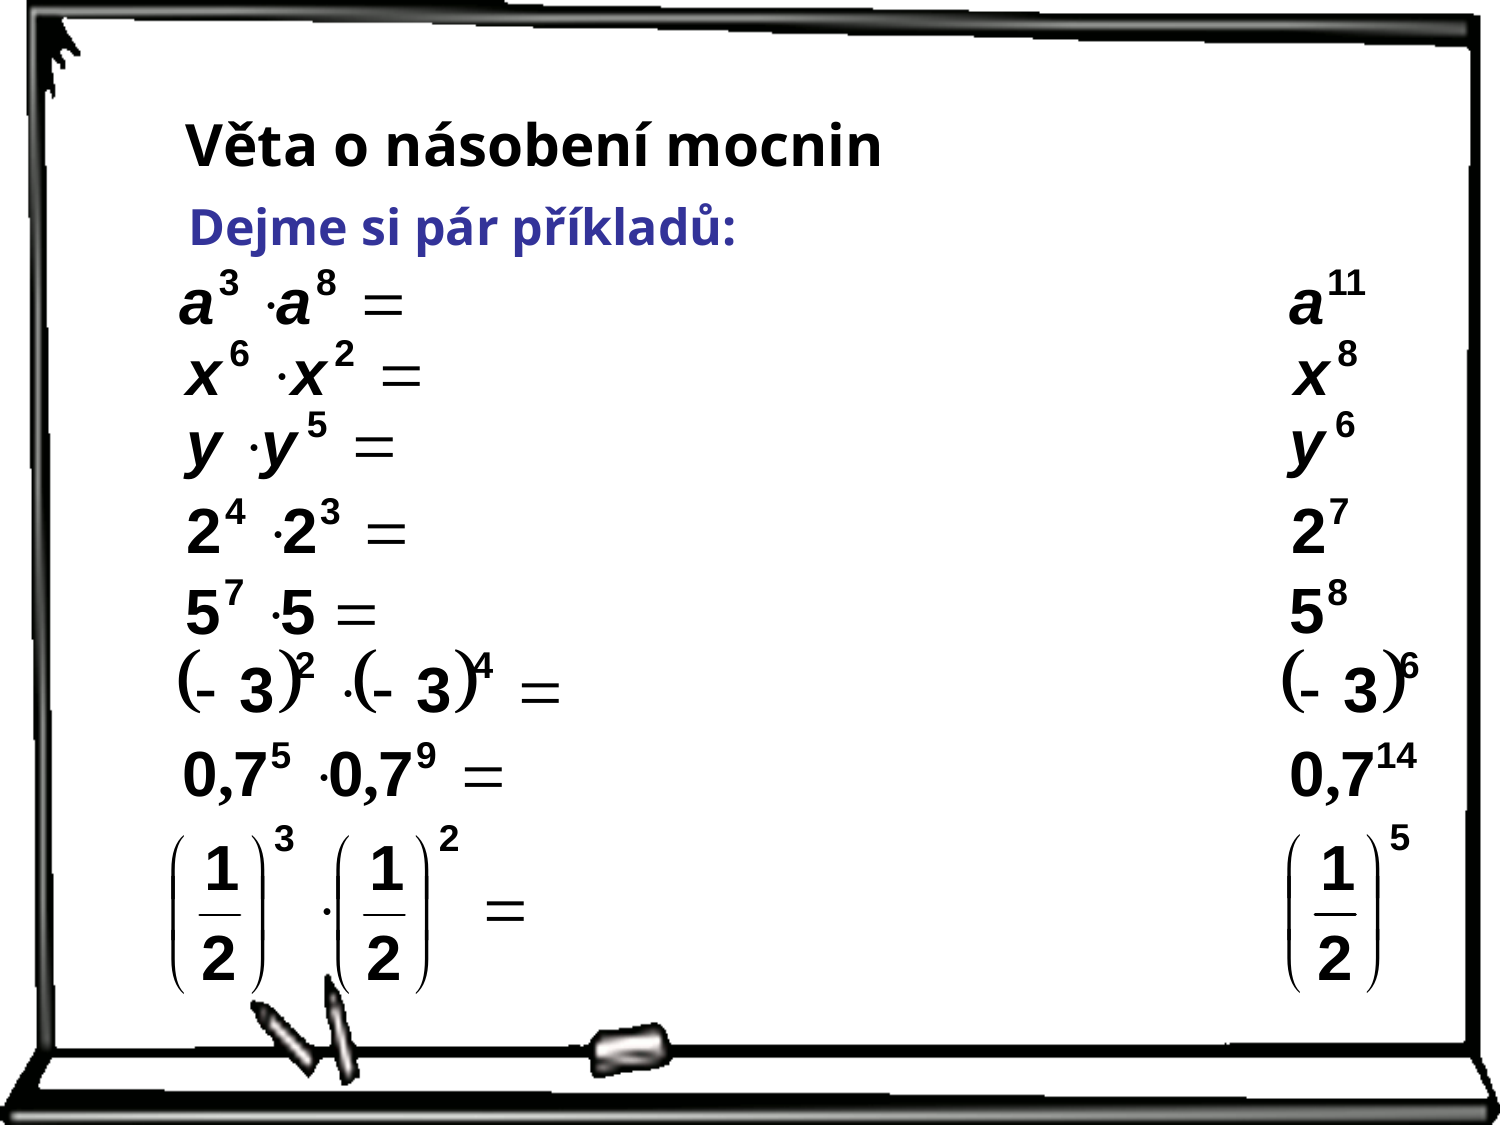

Věta o násobení mocnin
Dejme si pár příkladů: